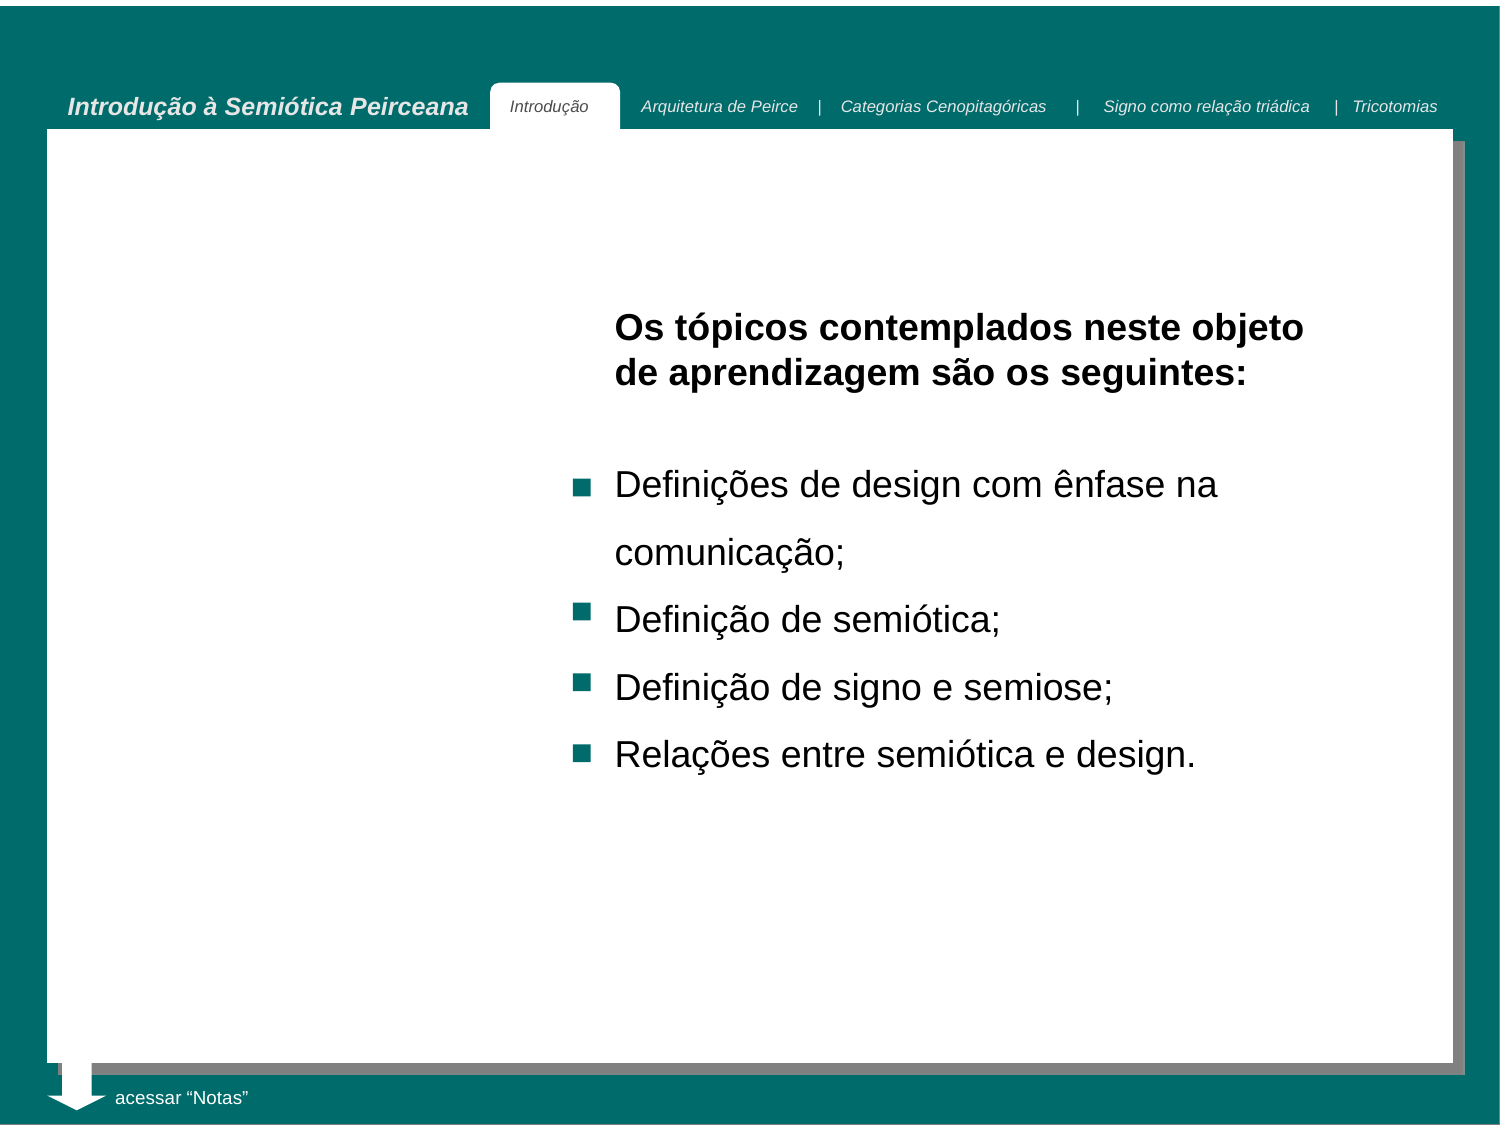

Os tópicos contemplados neste objeto de aprendizagem são os seguintes:
Definições de design com ênfase na comunicação;
Definição de semiótica;
Definição de signo e semiose;
Relações entre semiótica e design.
acessar “Notas”